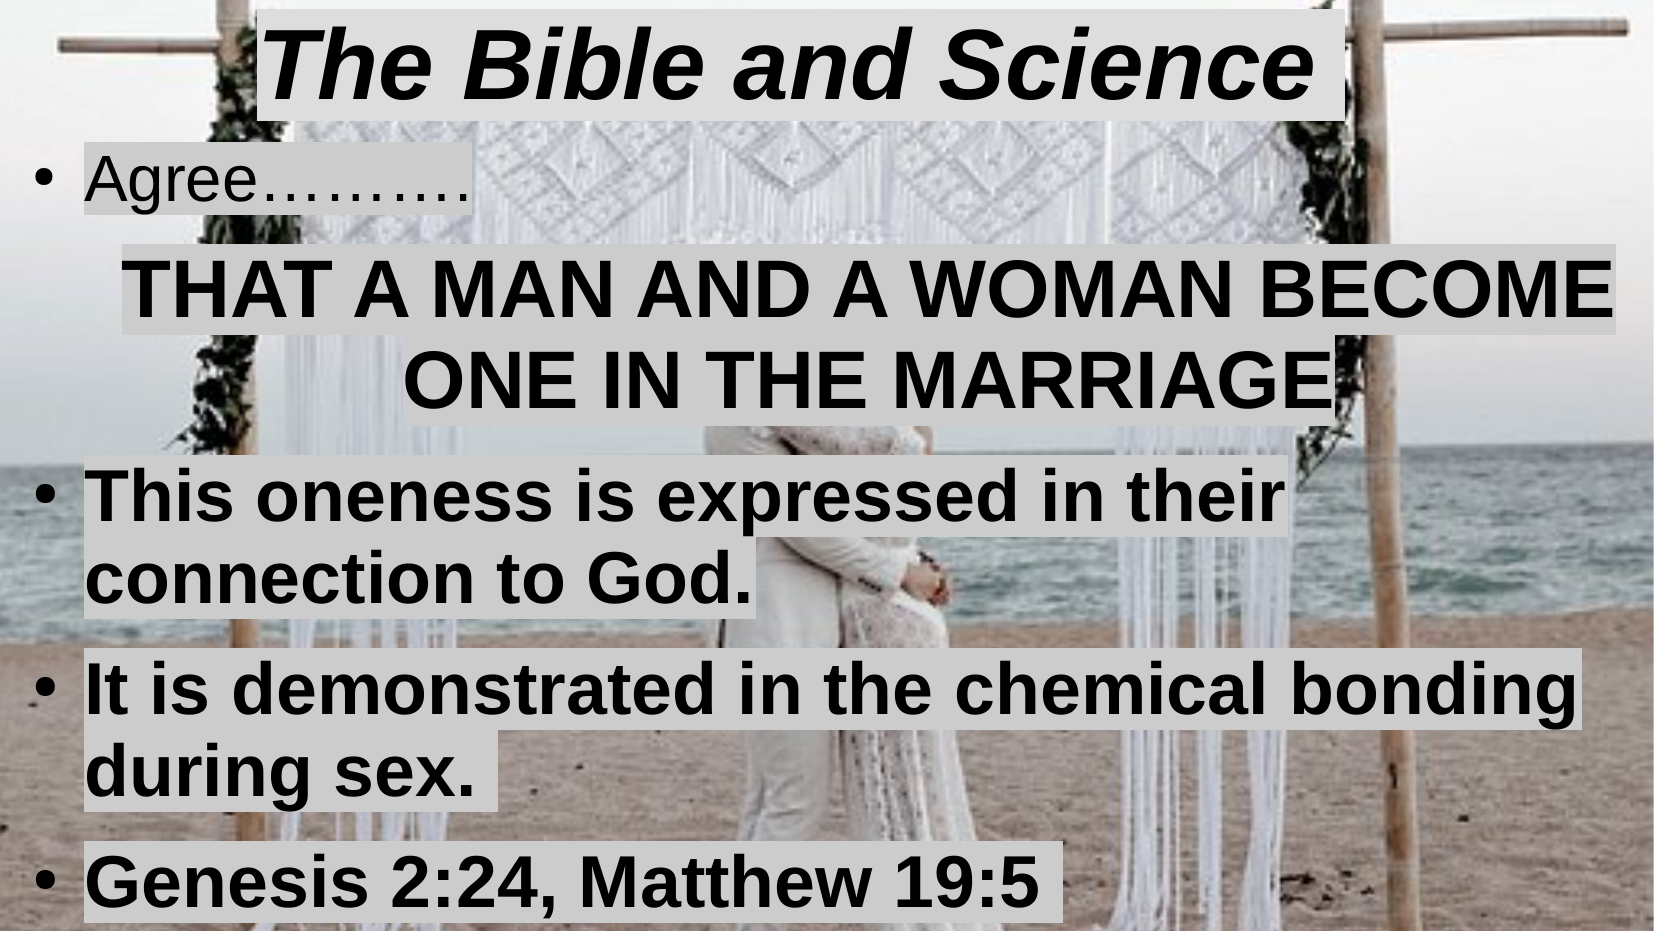

# The Bible and Science
Agree……….
THAT A MAN AND A WOMAN BECOME ONE IN THE MARRIAGE
This oneness is expressed in their connection to God.
It is demonstrated in the chemical bonding during sex.
Genesis 2:24, Matthew 19:5